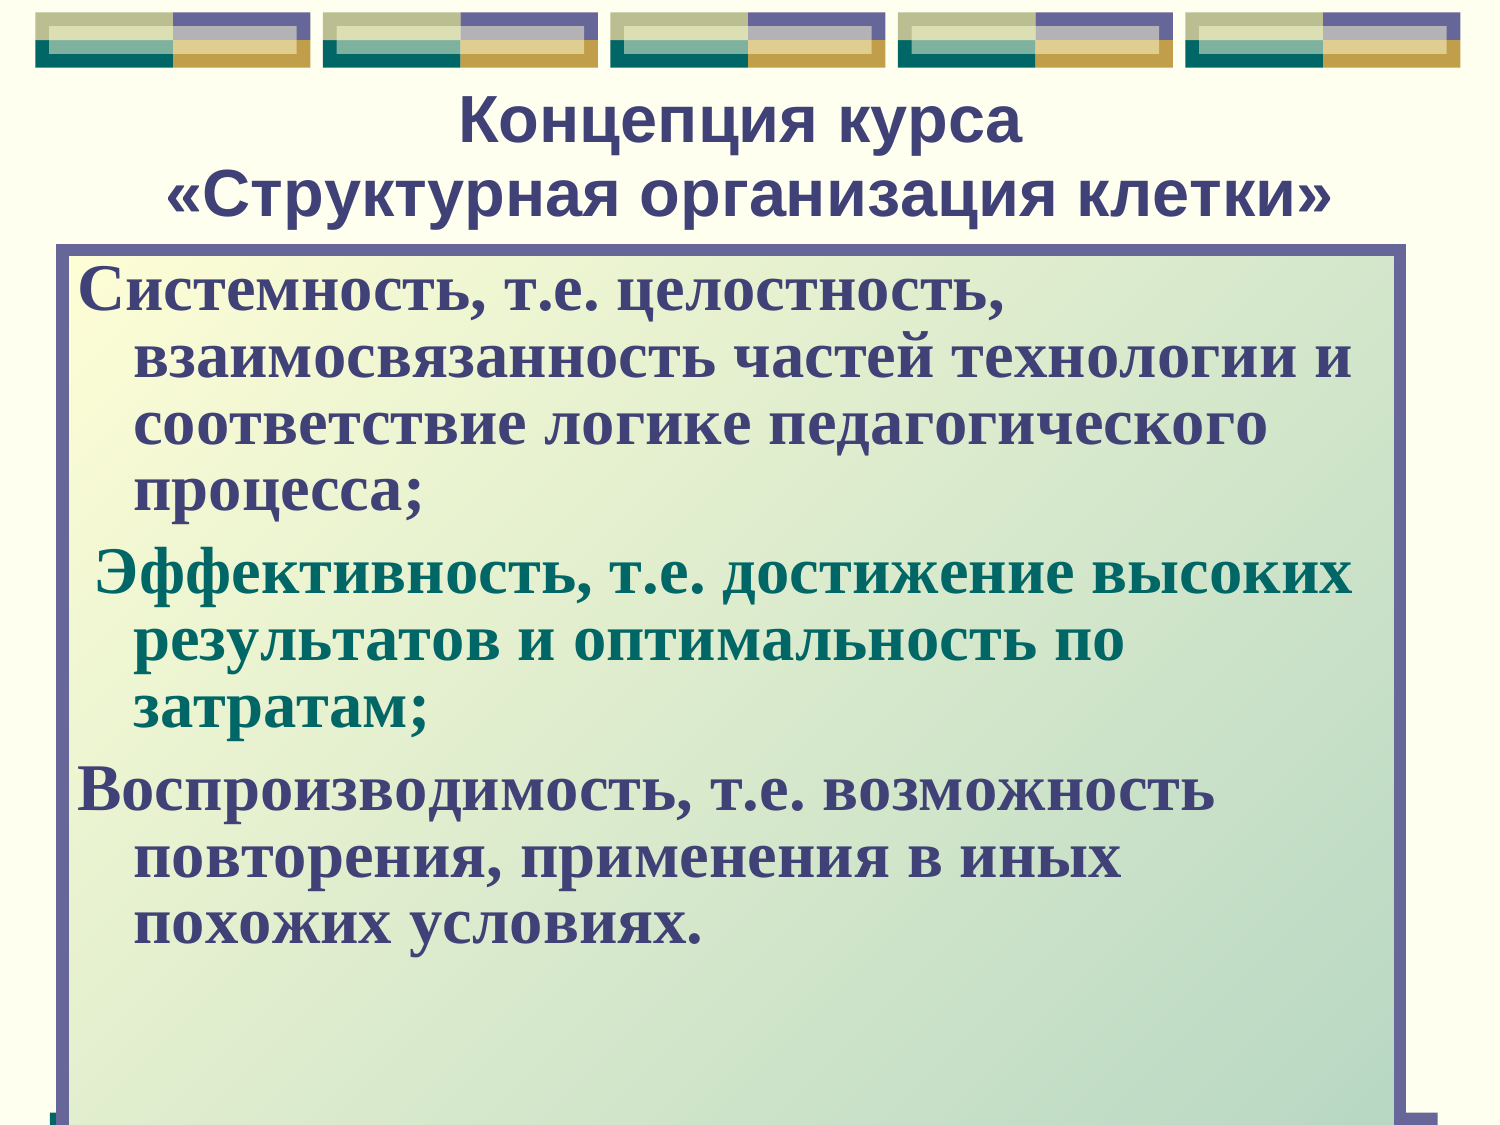

# Концепция курса «Структурная организация клетки»
Системность, т.е. целостность, взаимосвязанность частей технологии и соответствие логике педагогического процесса;
 Эффективность, т.е. достижение высоких результатов и оптимальность по затратам;
Воспроизводимость, т.е. возможность повторения, применения в иных похожих условиях.